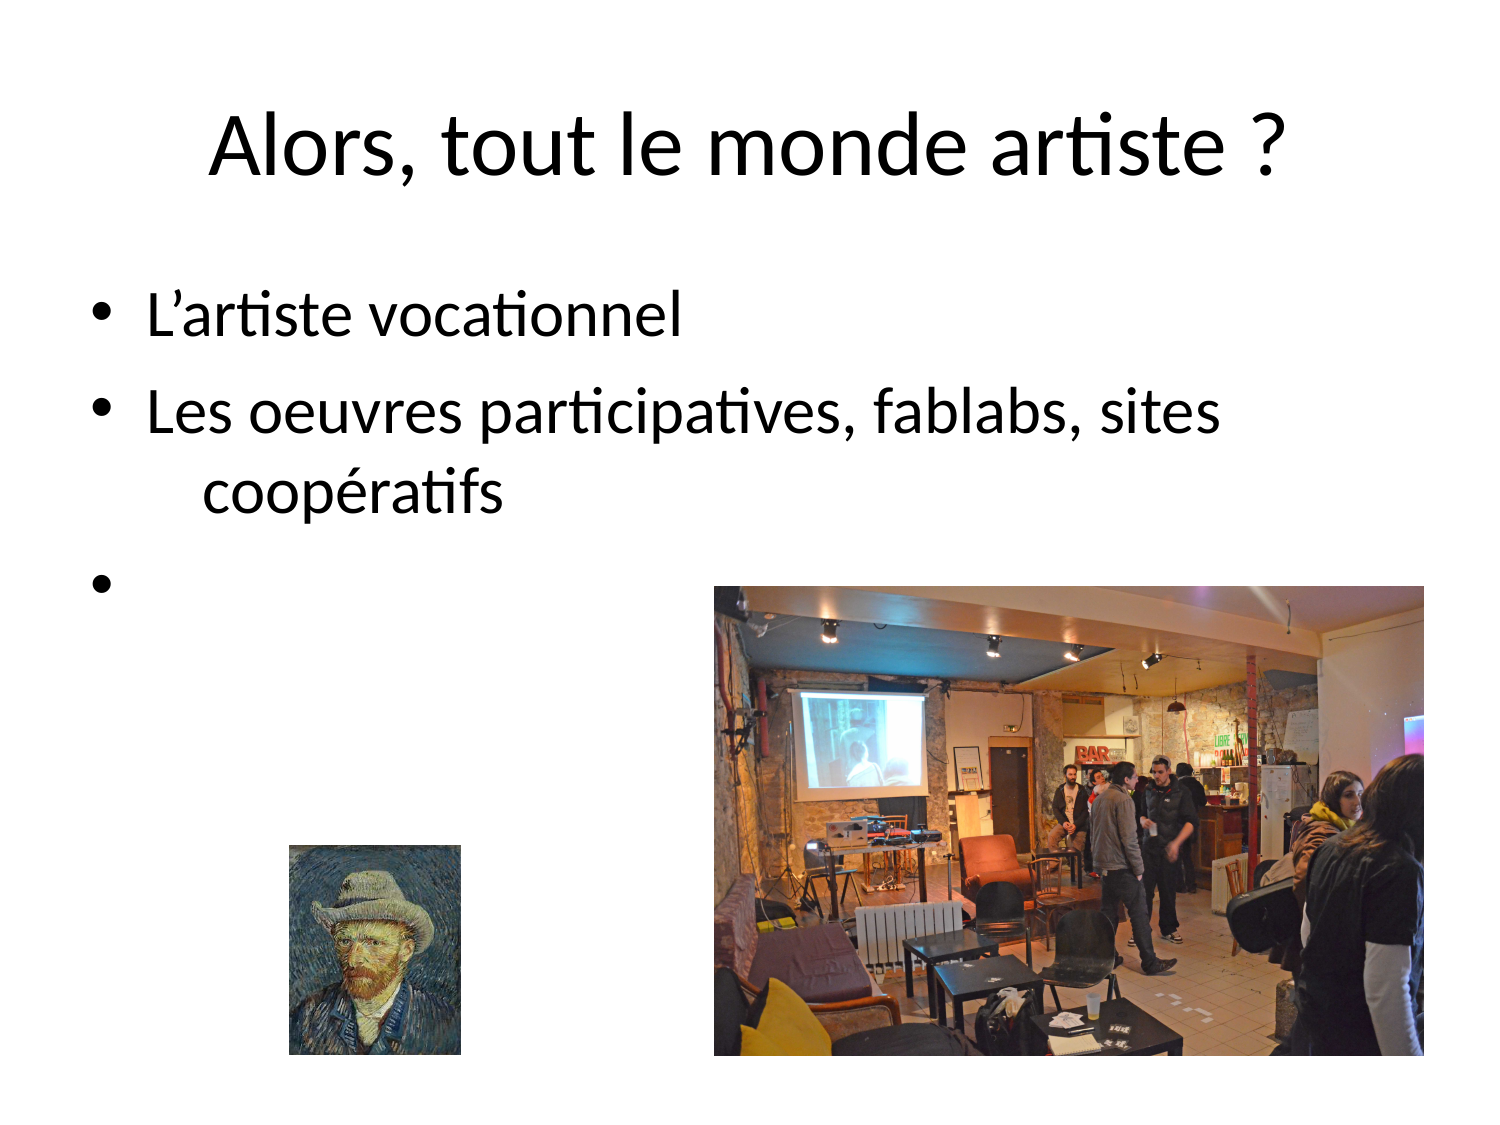

# Alors, tout le monde artiste ?
L’artiste vocationnel
Les oeuvres participatives, fablabs, sites coopératifs